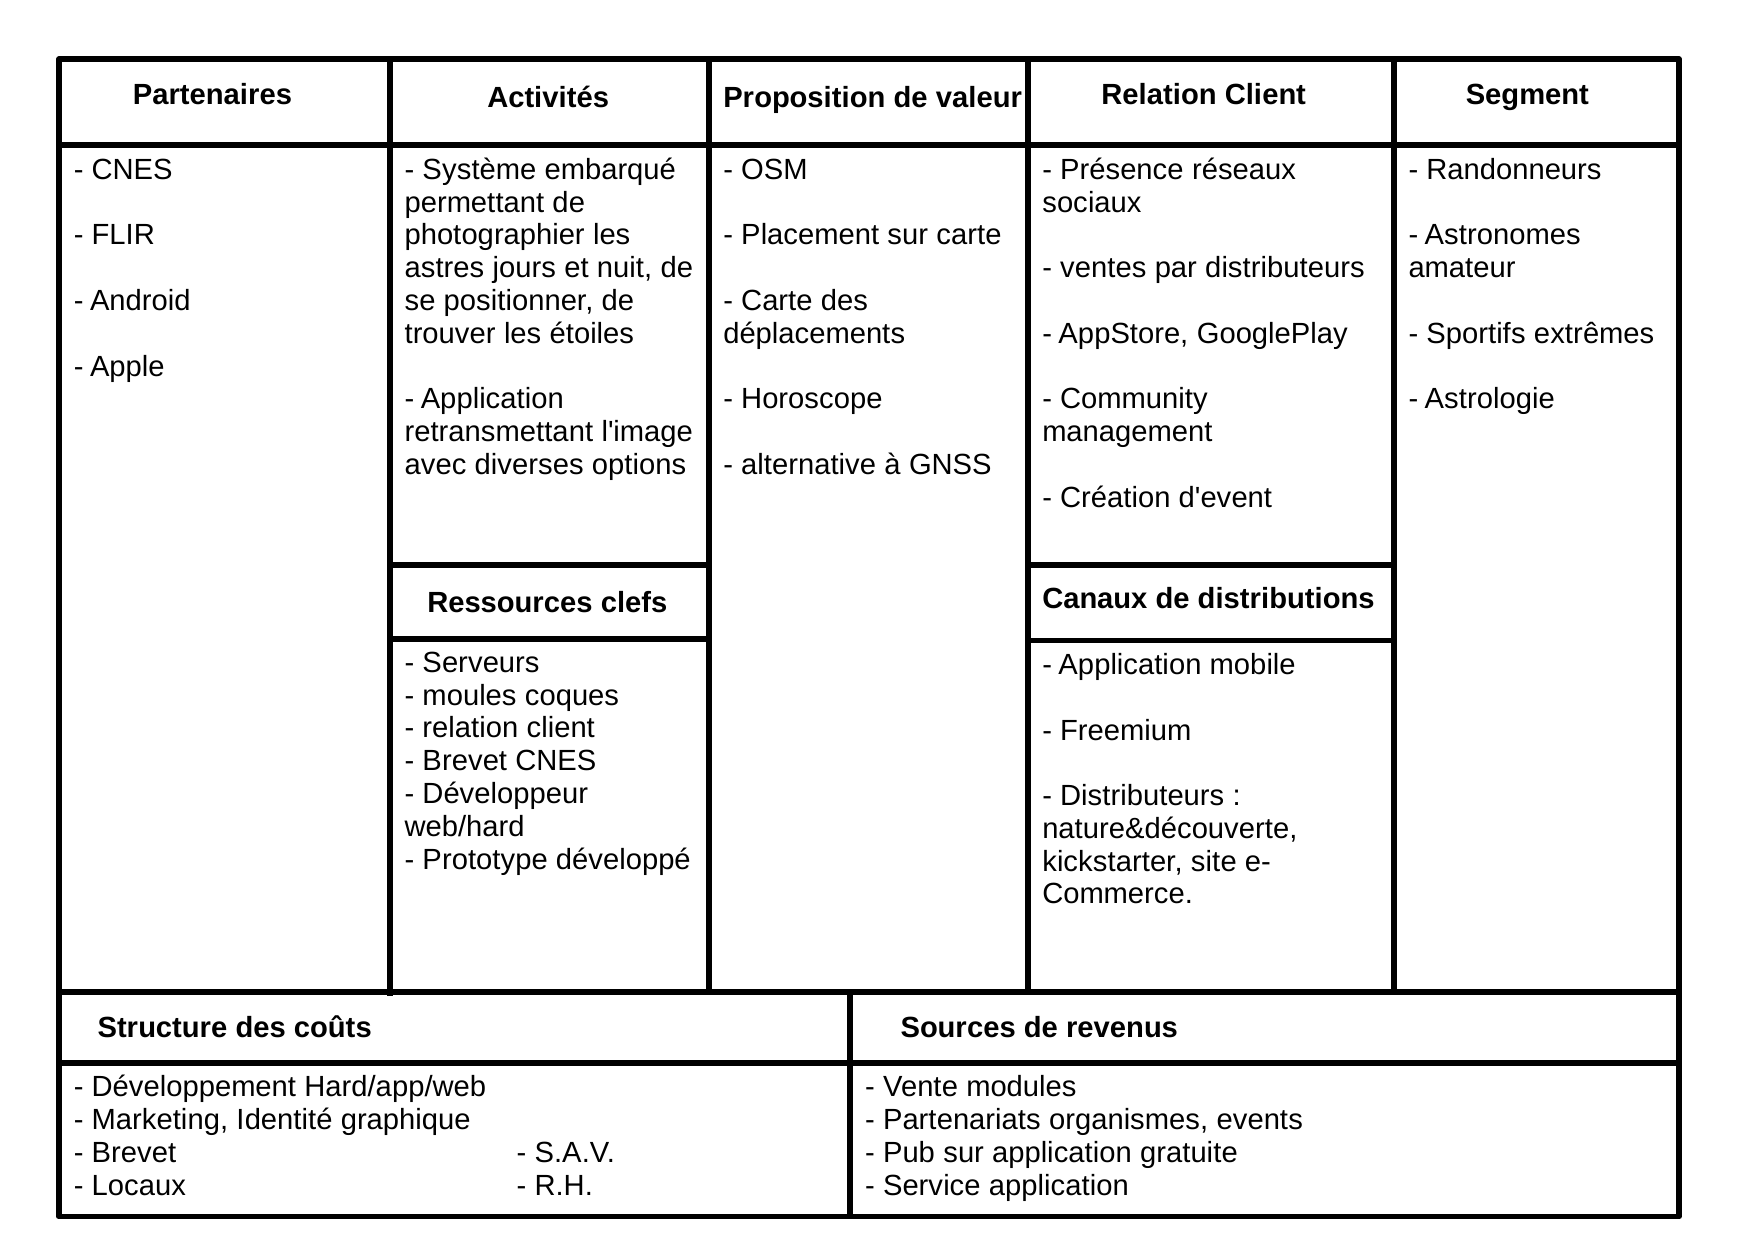

Partenaires
Relation Client
Segment
Activités
Proposition de valeur
- CNES
- FLIR
- Android
- Apple
- Système embarqué permettant de photographier les astres jours et nuit, de se positionner, de trouver les étoiles
- Application retransmettant l'image avec diverses options
- OSM
- Placement sur carte
- Carte des déplacements
- Horoscope
- alternative à GNSS
- Présence réseaux sociaux
- ventes par distributeurs
- AppStore, GooglePlay
- Community management
- Création d'event
- Randonneurs
- Astronomes amateur
- Sportifs extrêmes
- Astrologie
Canaux de distributions
Ressources clefs
- Serveurs
- moules coques
- relation client
- Brevet CNES
- Développeur web/hard
- Prototype développé
- Application mobile
- Freemium
- Distributeurs : nature&découverte, kickstarter, site e-Commerce.
Structure des coûts
Sources de revenus
- Développement Hard/app/web
- Marketing, Identité graphique
- Brevet					- S.A.V.
- Locaux					- R.H.
- Vente modules
- Partenariats organismes, events
- Pub sur application gratuite
- Service application